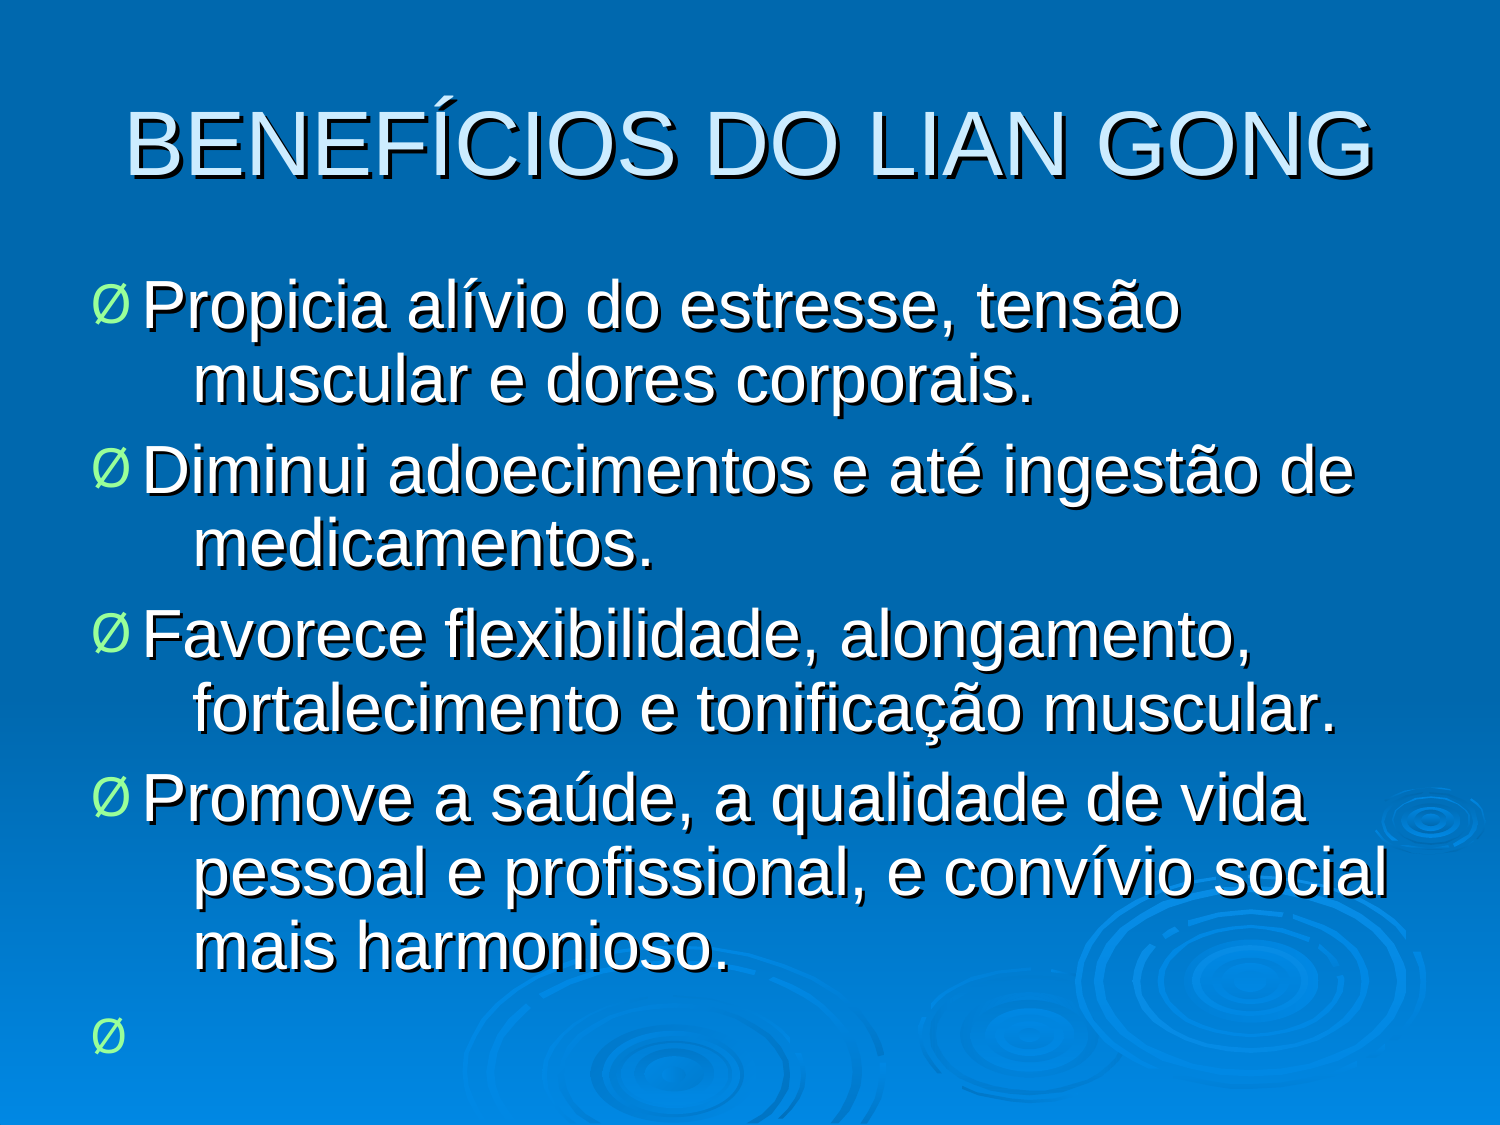

# BENEFÍCIOS DO LIAN GONG
Propicia alívio do estresse, tensão muscular e dores corporais.
Diminui adoecimentos e até ingestão de medicamentos.
Favorece flexibilidade, alongamento, fortalecimento e tonificação muscular.
Promove a saúde, a qualidade de vida pessoal e profissional, e convívio social mais harmonioso.